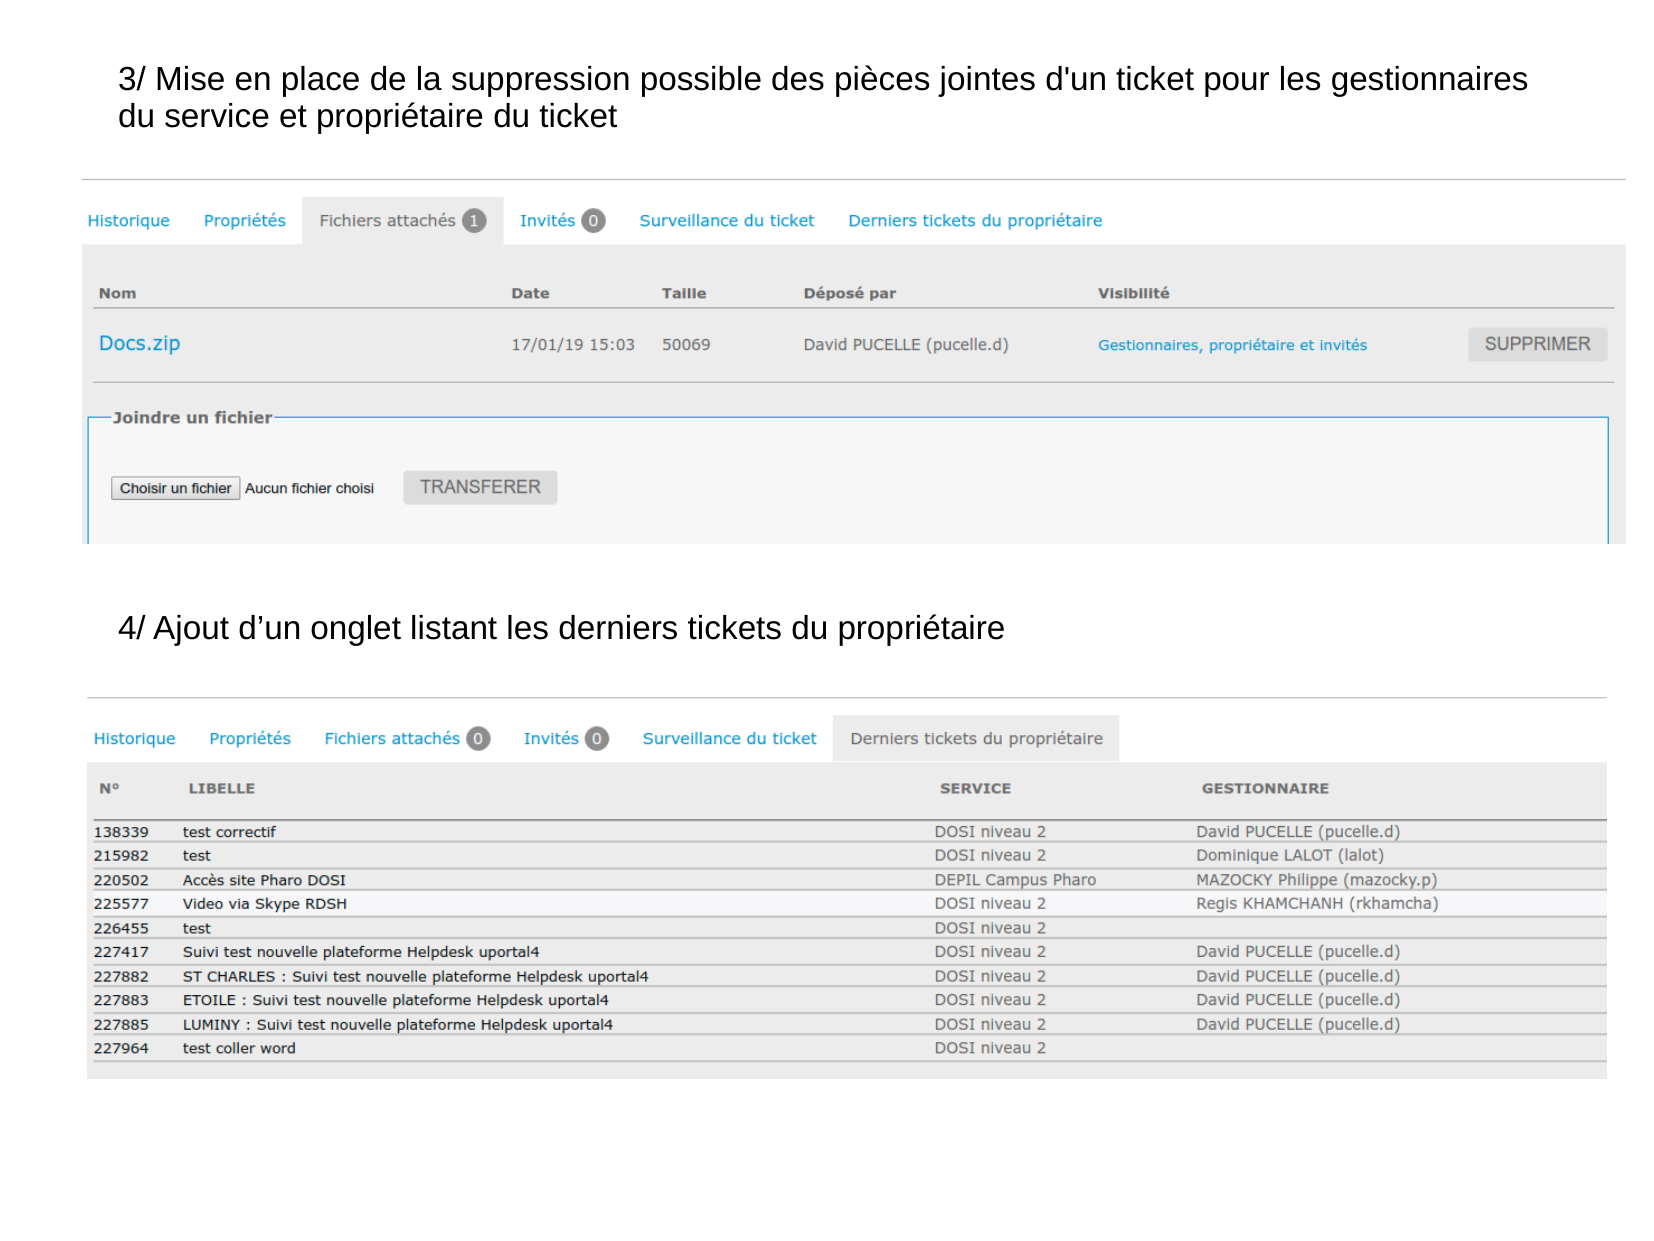

# 3/ Mise en place de la suppression possible des pièces jointes d'un ticket pour les gestionnaires du service et propriétaire du ticket
4/ Ajout d’un onglet listant les derniers tickets du propriétaire